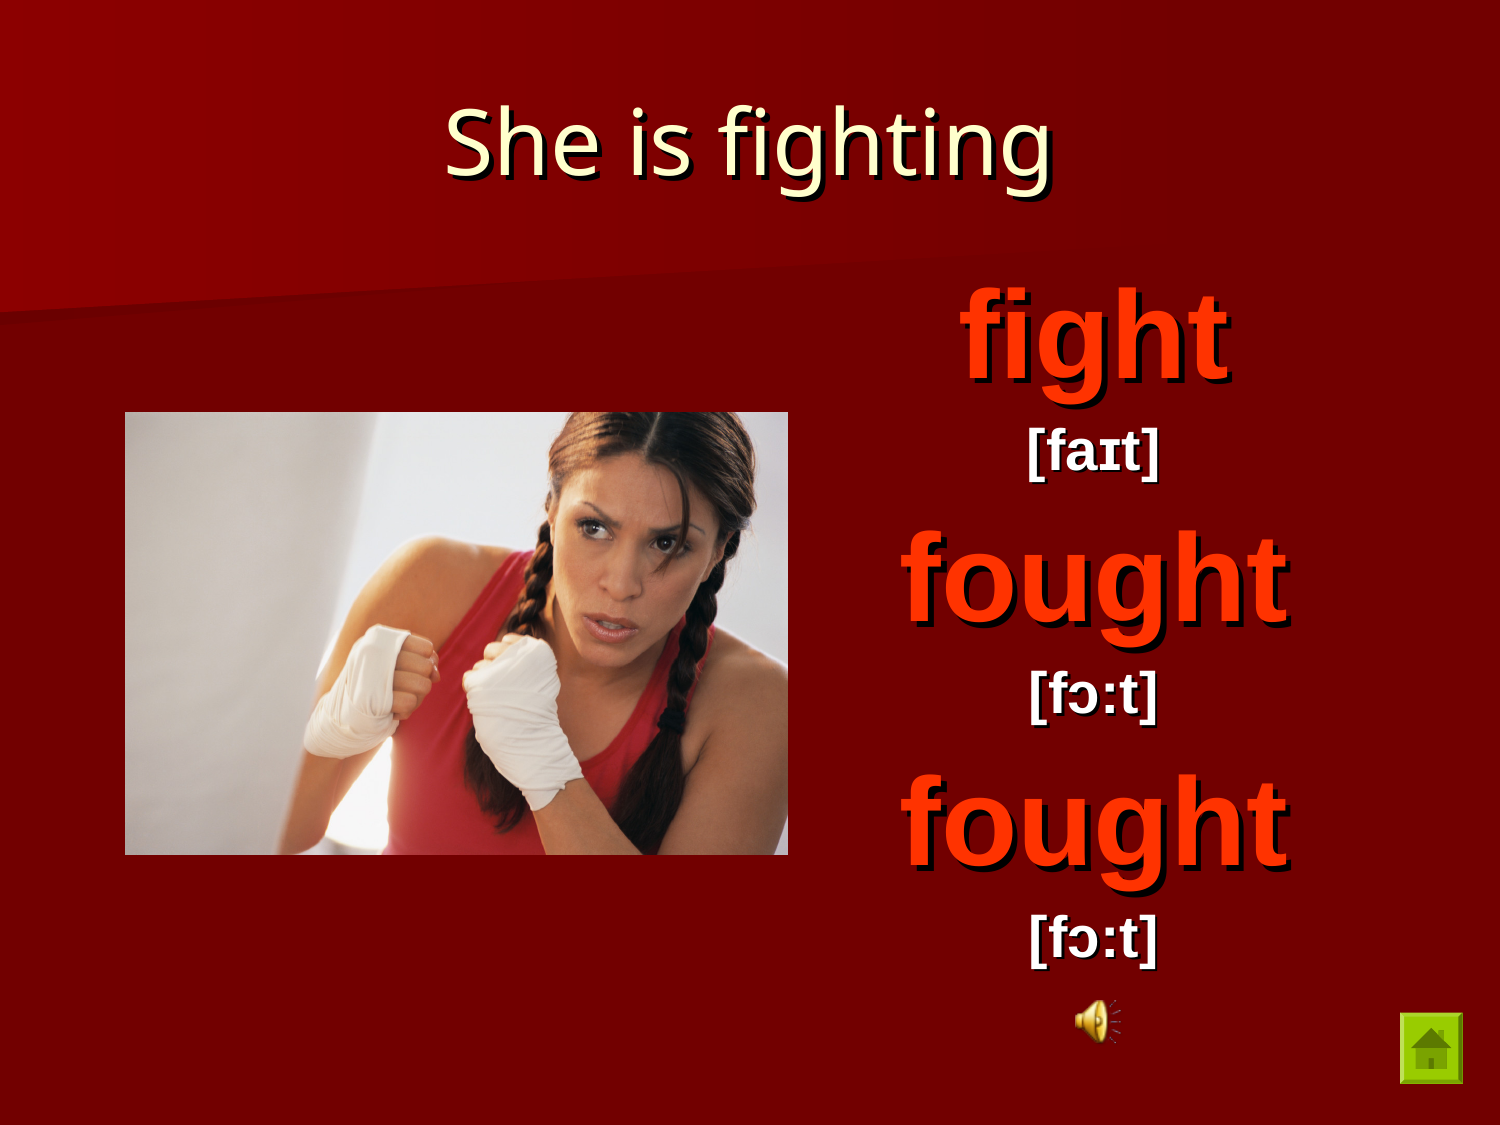

# She is fighting
fight
[faɪt]
fought
[fɔ:t]
fought
[fɔ:t]